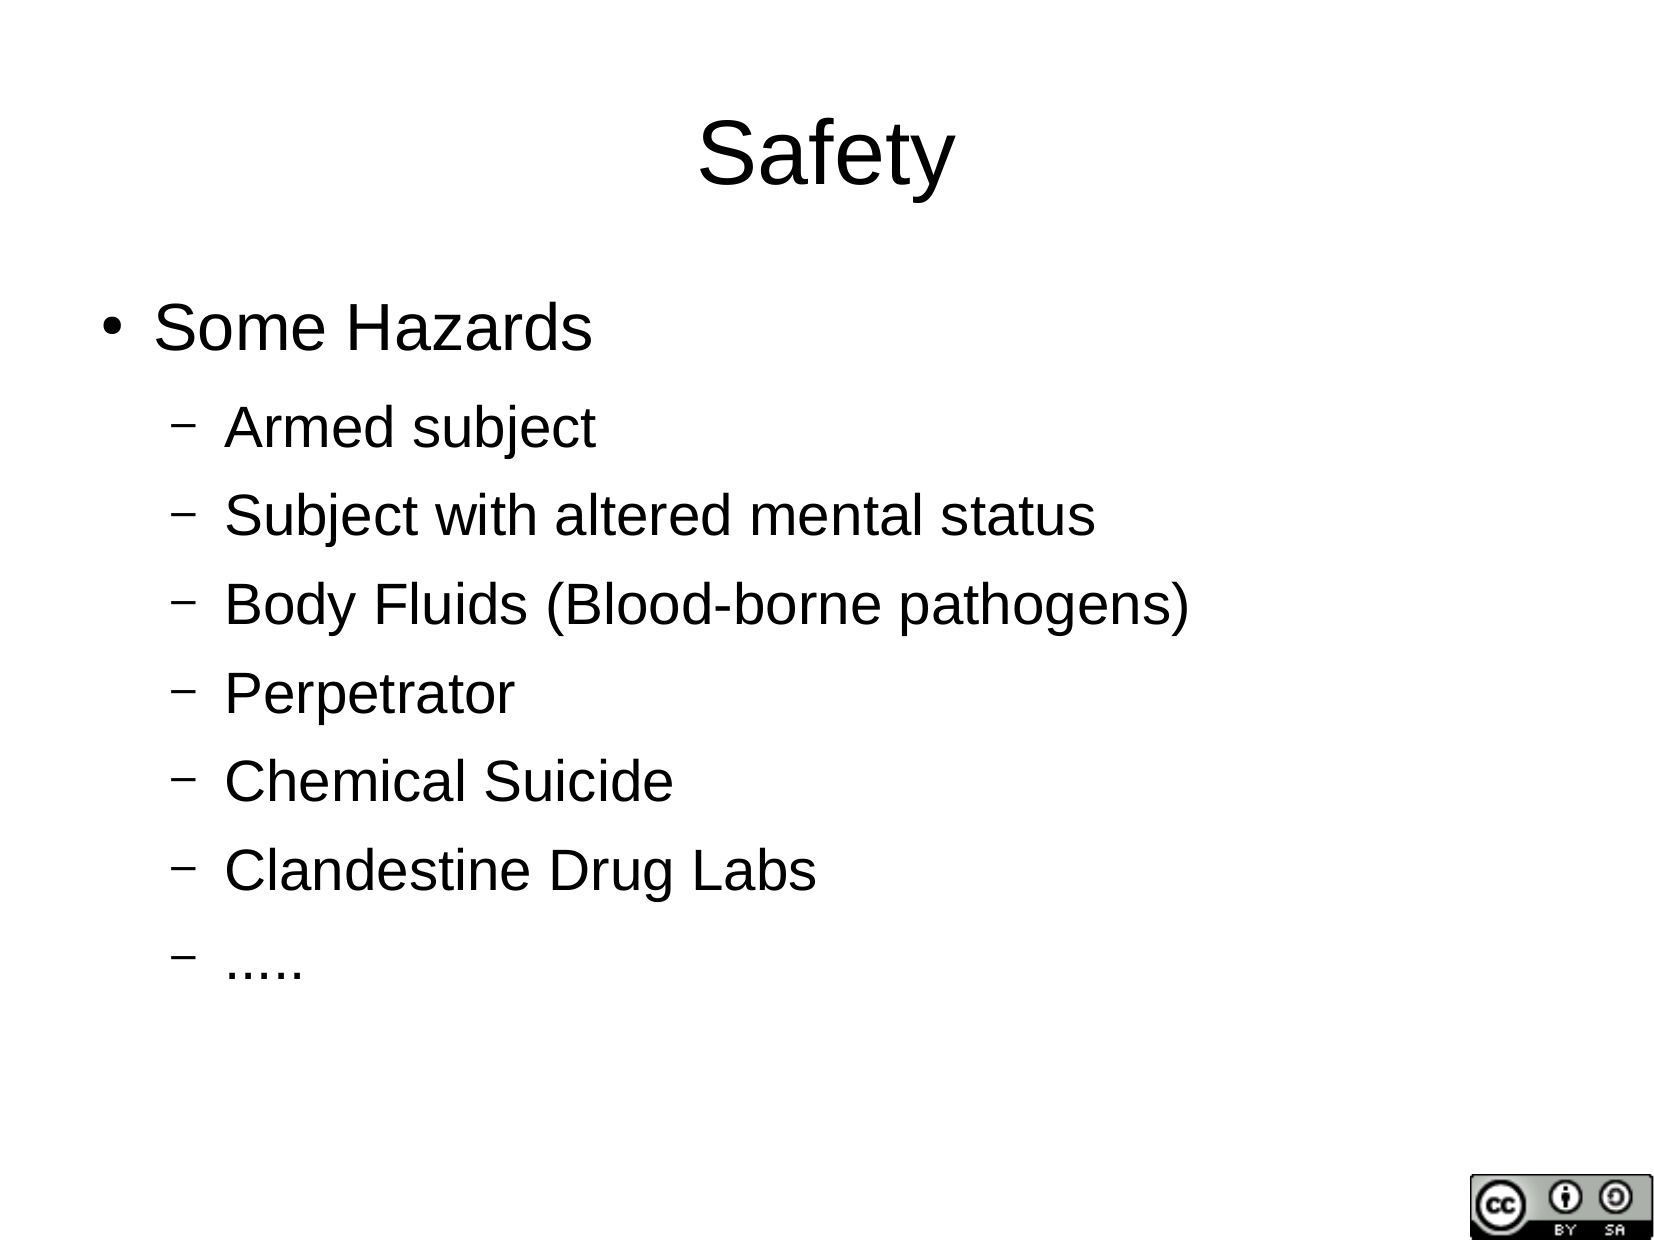

# Safety
Some Hazards
Armed subject
Subject with altered mental status
Body Fluids (Blood-borne pathogens)
Perpetrator
Chemical Suicide
Clandestine Drug Labs
.....